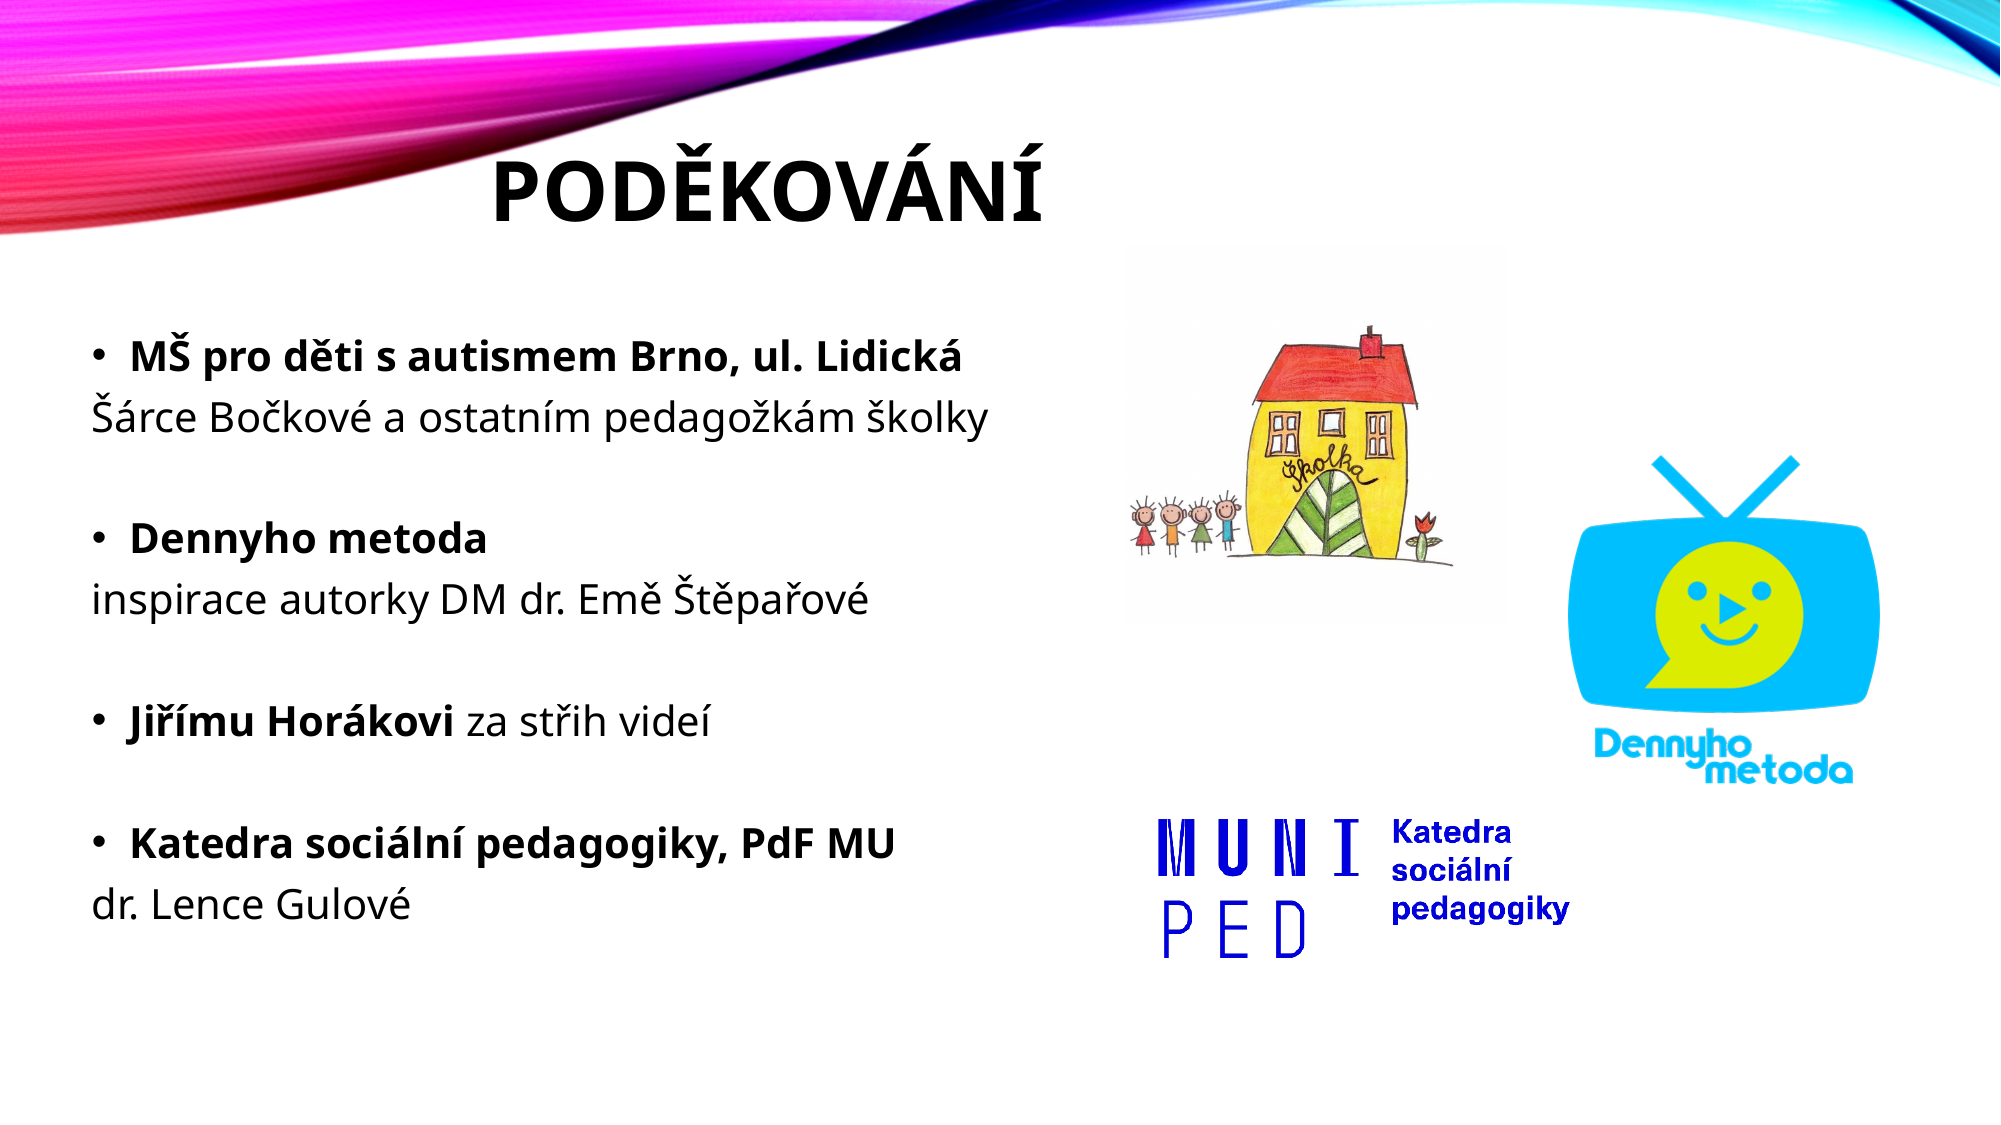

# poděkování
MŠ pro děti s autismem Brno, ul. Lidická
Šárce Bočkové a ostatním pedagožkám školky
Dennyho metoda
inspirace autorky DM dr. Emě Štěpařové
Jiřímu Horákovi za střih videí
Katedra sociální pedagogiky, PdF MU
dr. Lence Gulové